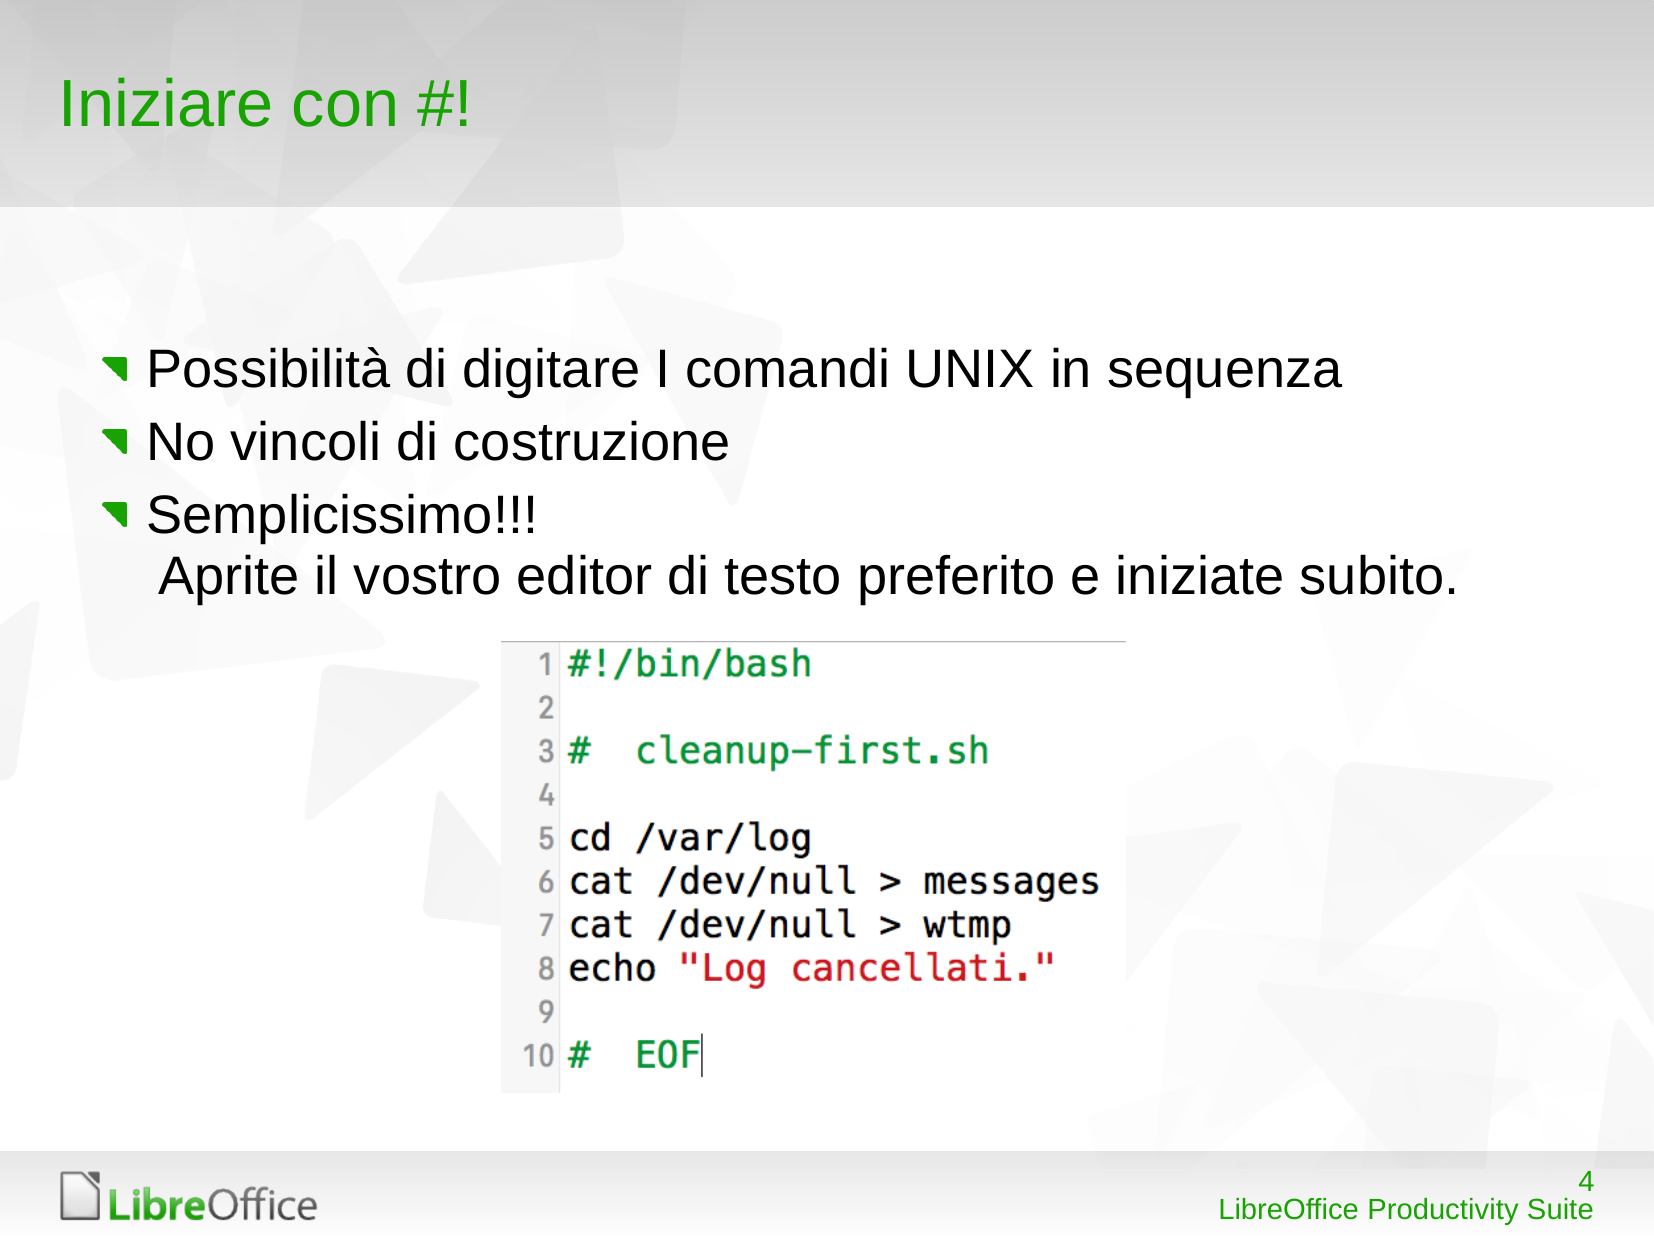

# Iniziare con #!
Possibilità di digitare I comandi UNIX in sequenza
No vincoli di costruzione
Semplicissimo!!!
 Aprite il vostro editor di testo preferito e iniziate subito.
4
LibreOffice Productivity Suite